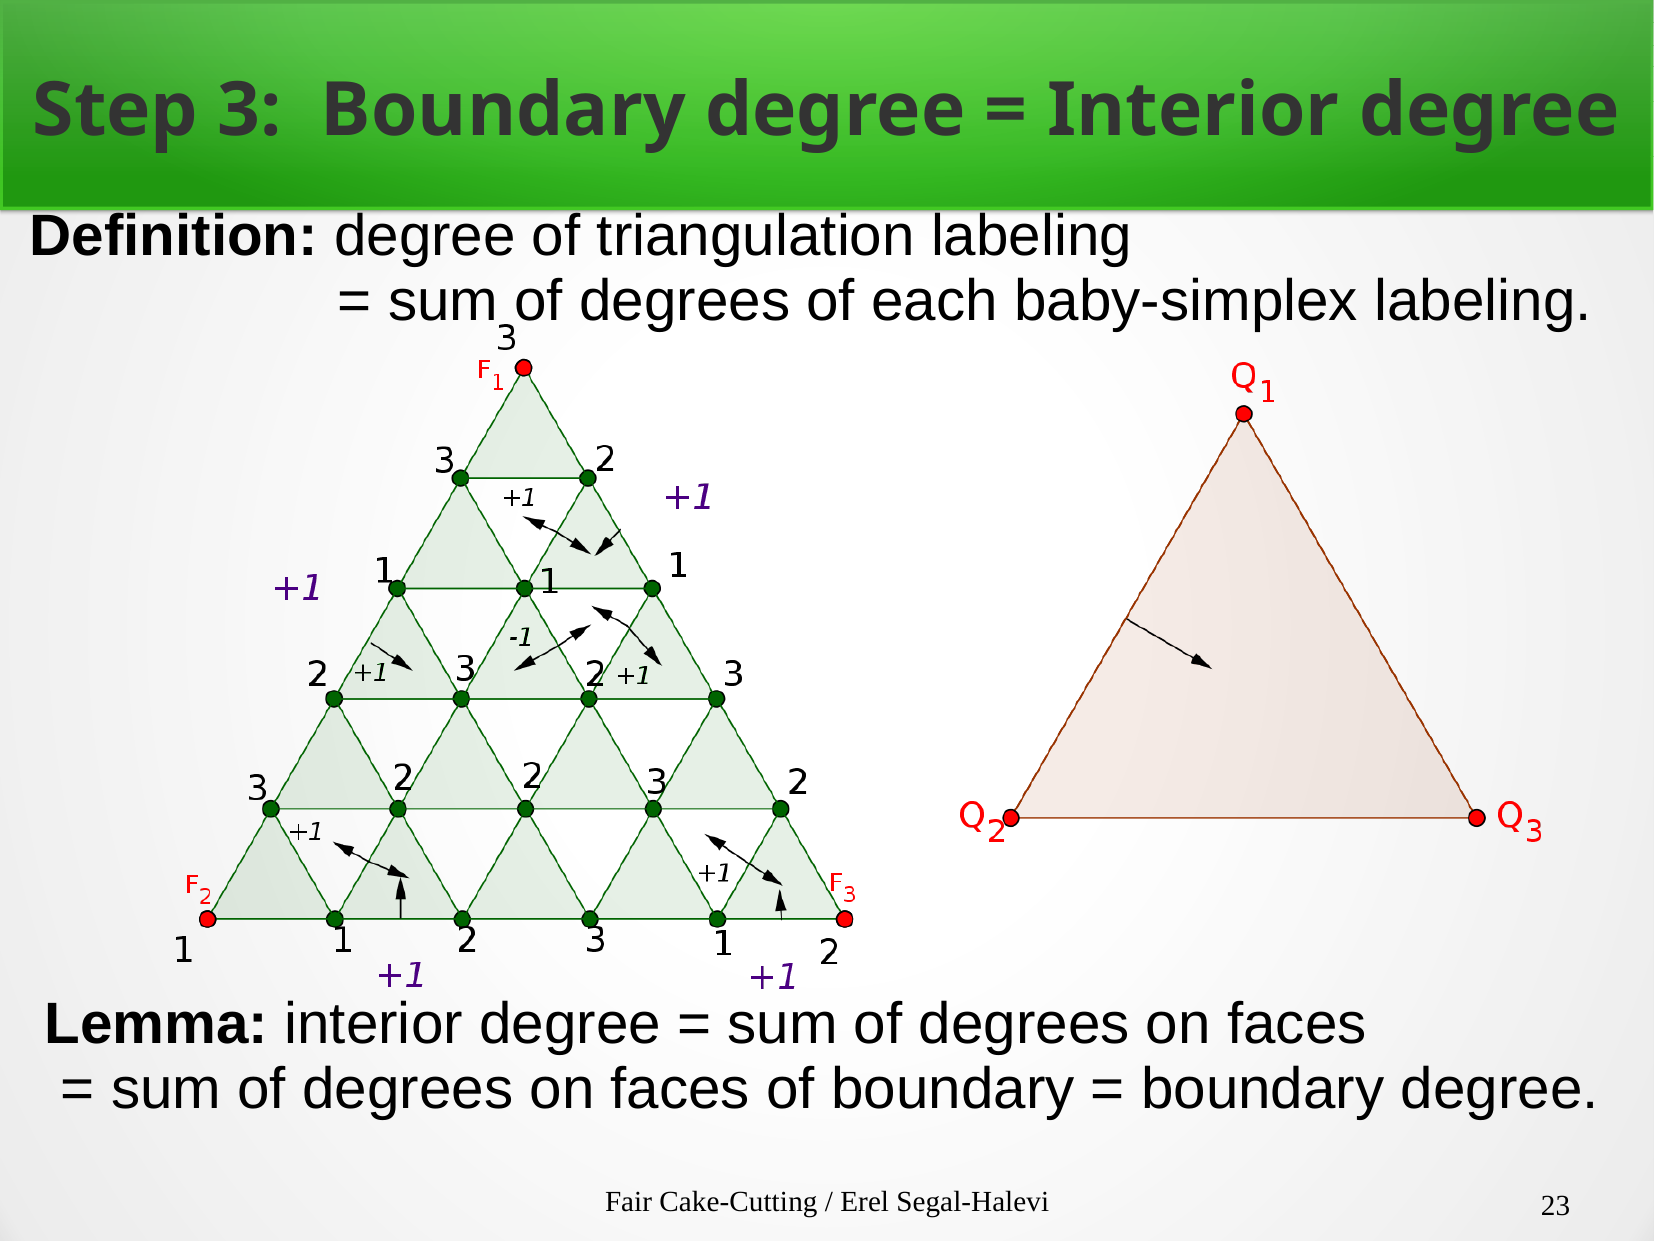

# Step 3: Boundary degree = Interior degree
Definition: degree of triangulation labeling
 = sum of degrees of each baby-simplex labeling.
Lemma: interior degree = sum of degrees on faces
 = sum of degrees on faces of boundary = boundary degree.
Fair Cake-Cutting / Erel Segal-Halevi
23